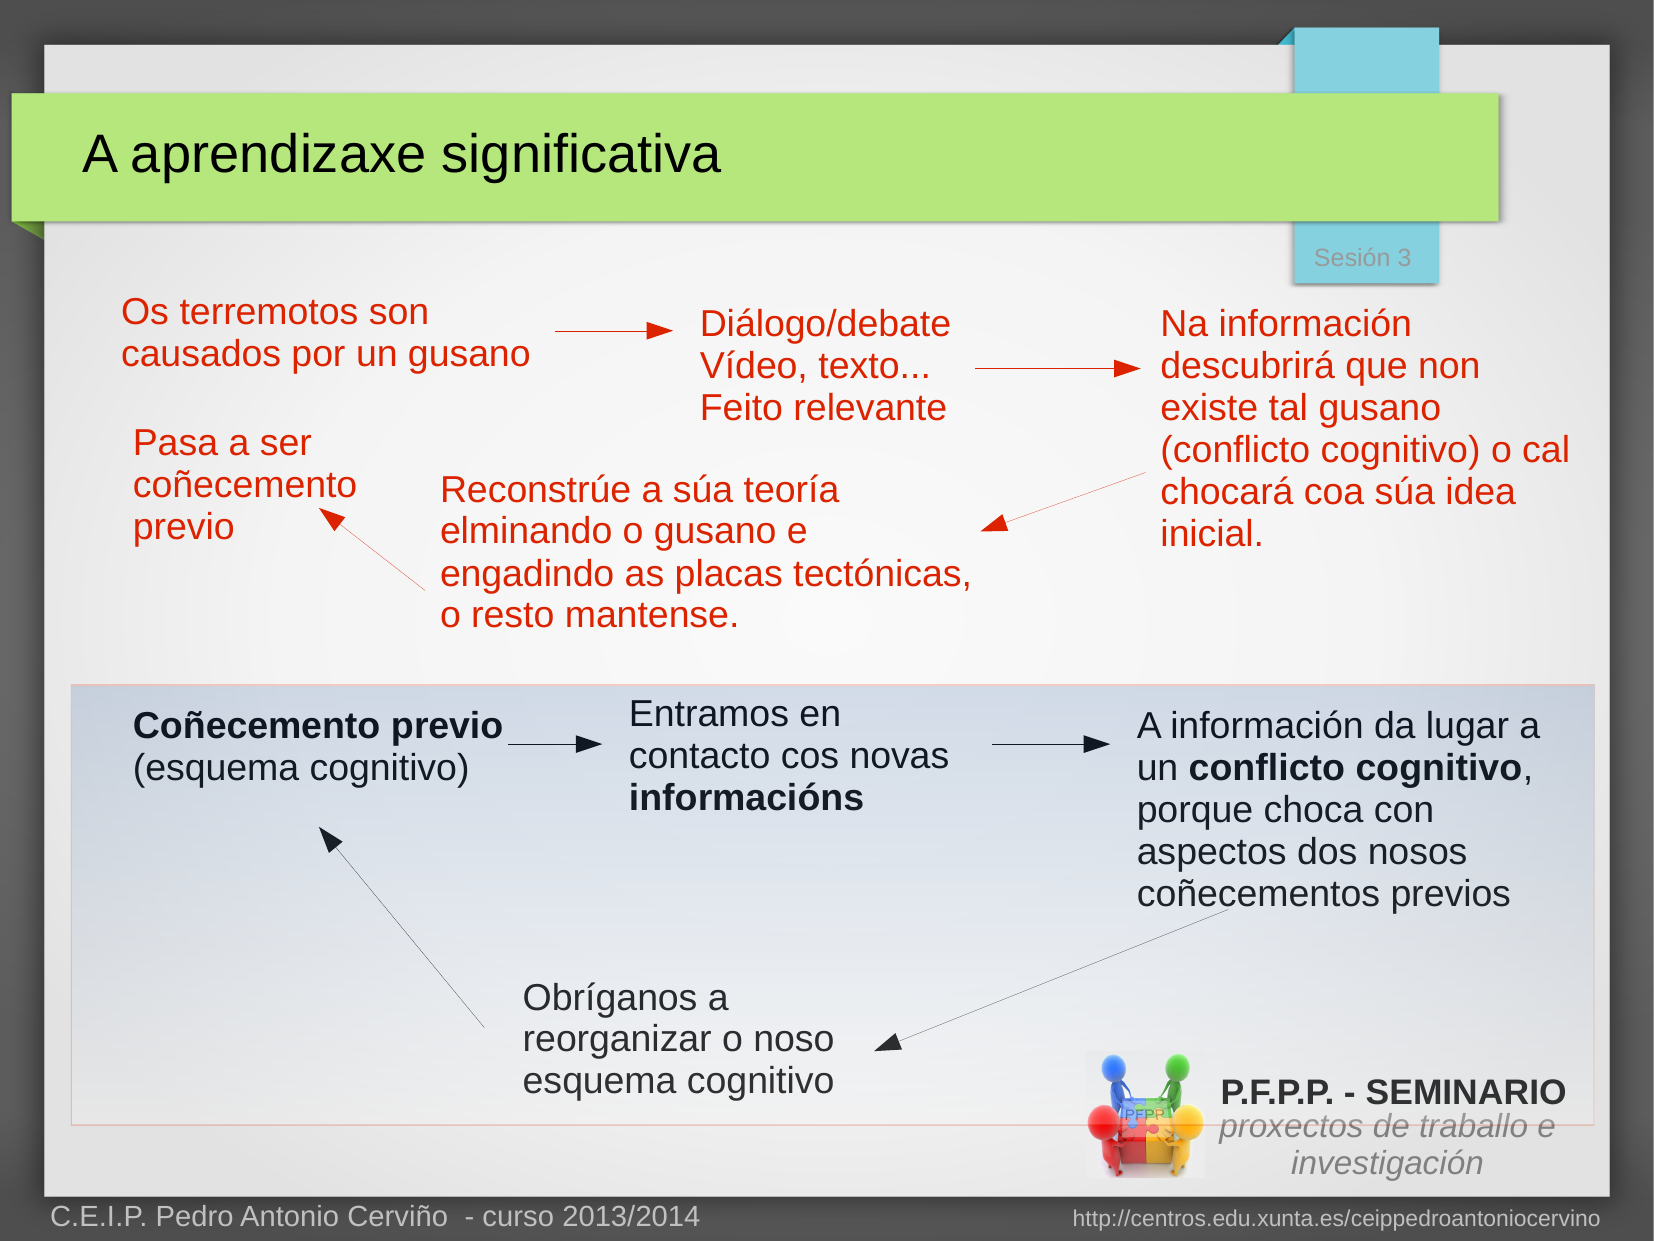

# A aprendizaxe significativa
Sesión 3
Os terremotos son causados por un gusano
Diálogo/debate
Vídeo, texto...
Feito relevante
Na información descubrirá que non existe tal gusano (conflicto cognitivo) o cal chocará coa súa idea inicial.
Pasa a ser coñecemento previo
Reconstrúe a súa teoría elminando o gusano e engadindo as placas tectónicas, o resto mantense.
Entramos en contacto cos novas informacións
Coñecemento previo
(esquema cognitivo)
A información da lugar a un conflicto cognitivo, porque choca con aspectos dos nosos coñecementos previos
Obríganos a reorganizar o noso esquema cognitivo
P.F.P.P. - SEMINARIO
proxectos de traballo e investigación
C.E.I.P. Pedro Antonio Cerviño - curso 2013/2014 http://centros.edu.xunta.es/ceippedroantoniocervino